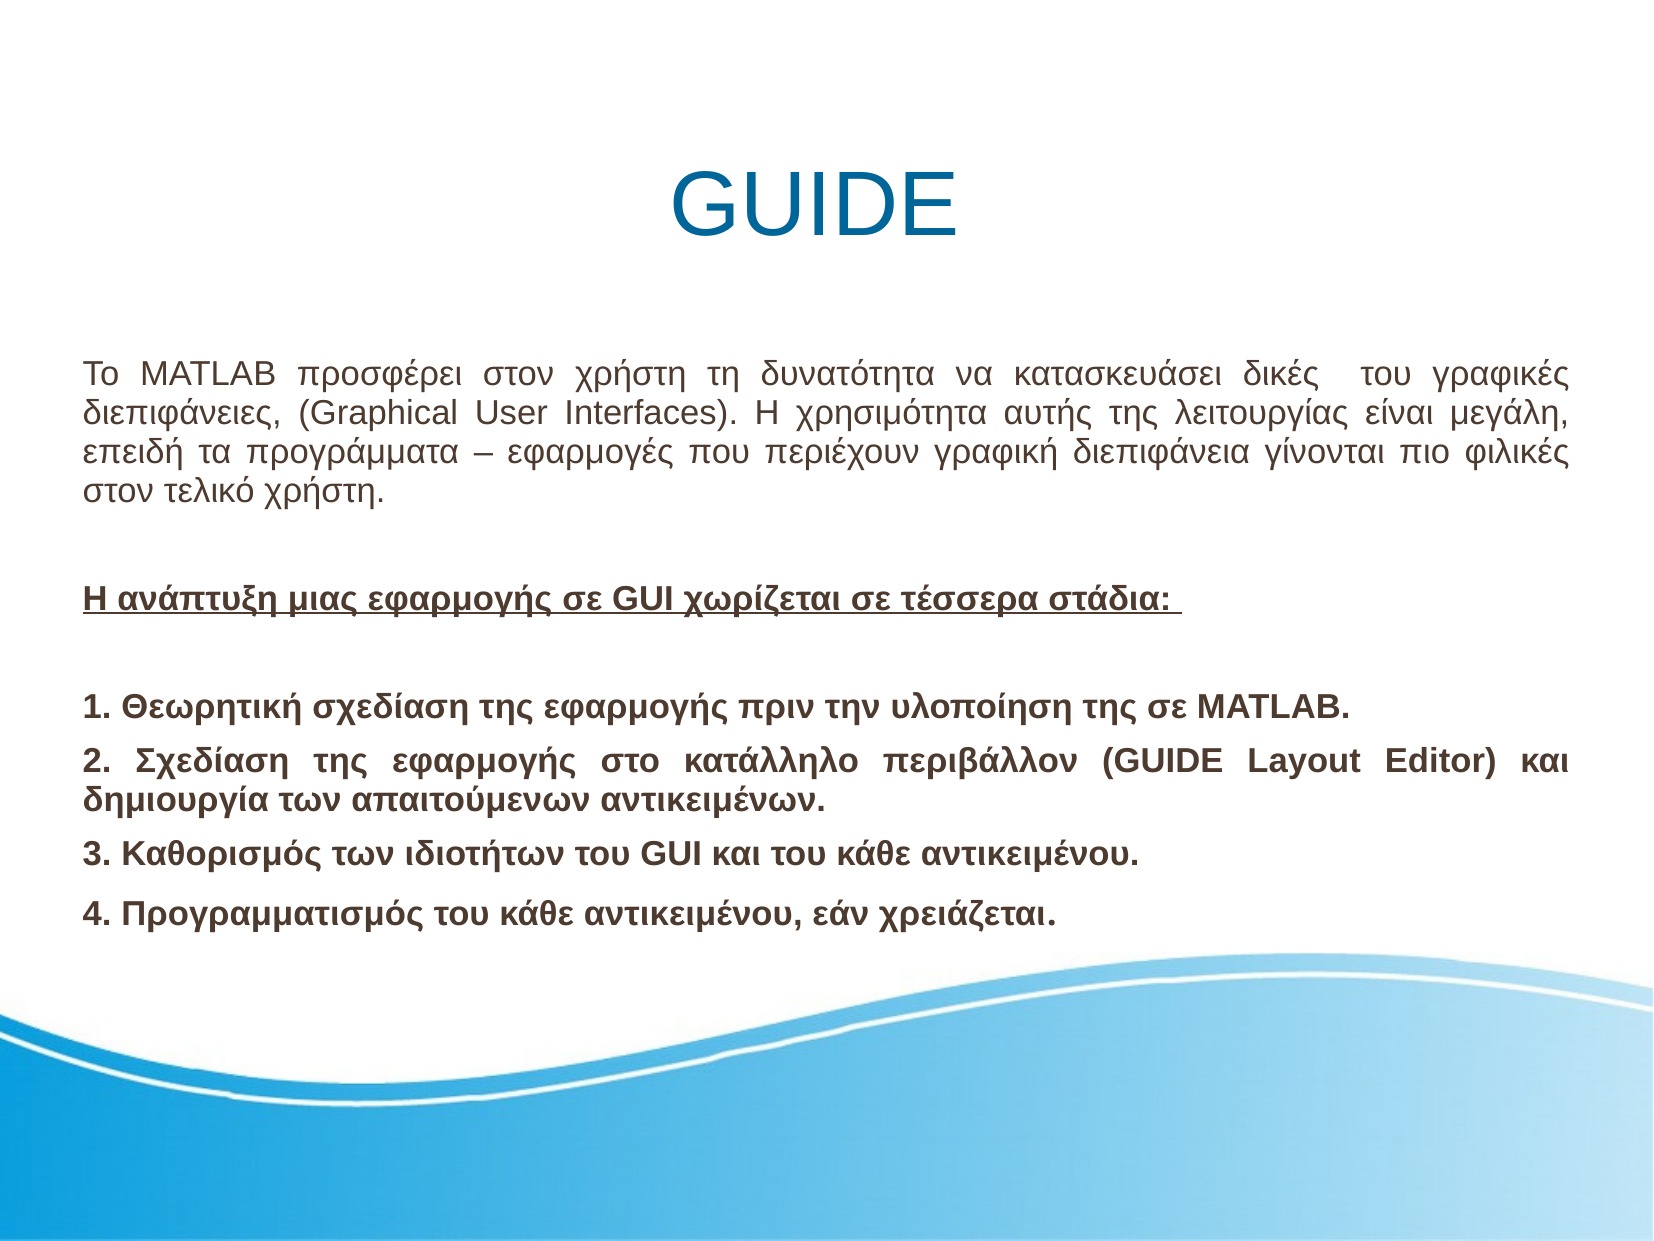

# GUIDE
Το MATLAB προσφέρει στον χρήστη τη δυνατότητα να κατασκευάσει δικές του γραφικές διεπιφάνειες, (Graphical User Interfaces). H χρησιμότητα αυτής της λειτουργίας είναι μεγάλη, επειδή τα προγράμματα – εφαρμογές που περιέχουν γραφική διεπιφάνεια γίνονται πιο φιλικές στον τελικό χρήστη.
Η ανάπτυξη μιας εφαρμογής σε GUI χωρίζεται σε τέσσερα στάδια:
1. Θεωρητική σχεδίαση της εφαρμογής πριν την υλοποίηση της σε MATLAB.
2. Σχεδίαση της εφαρμογής στο κατάλληλο περιβάλλον (GUIDE Layout Editor) και δημιουργία των απαιτούμενων αντικειμένων.
3. Καθορισμός των ιδιοτήτων του GUI και του κάθε αντικειμένου.
4. Προγραμματισμός του κάθε αντικειμένου, εάν χρειάζεται.